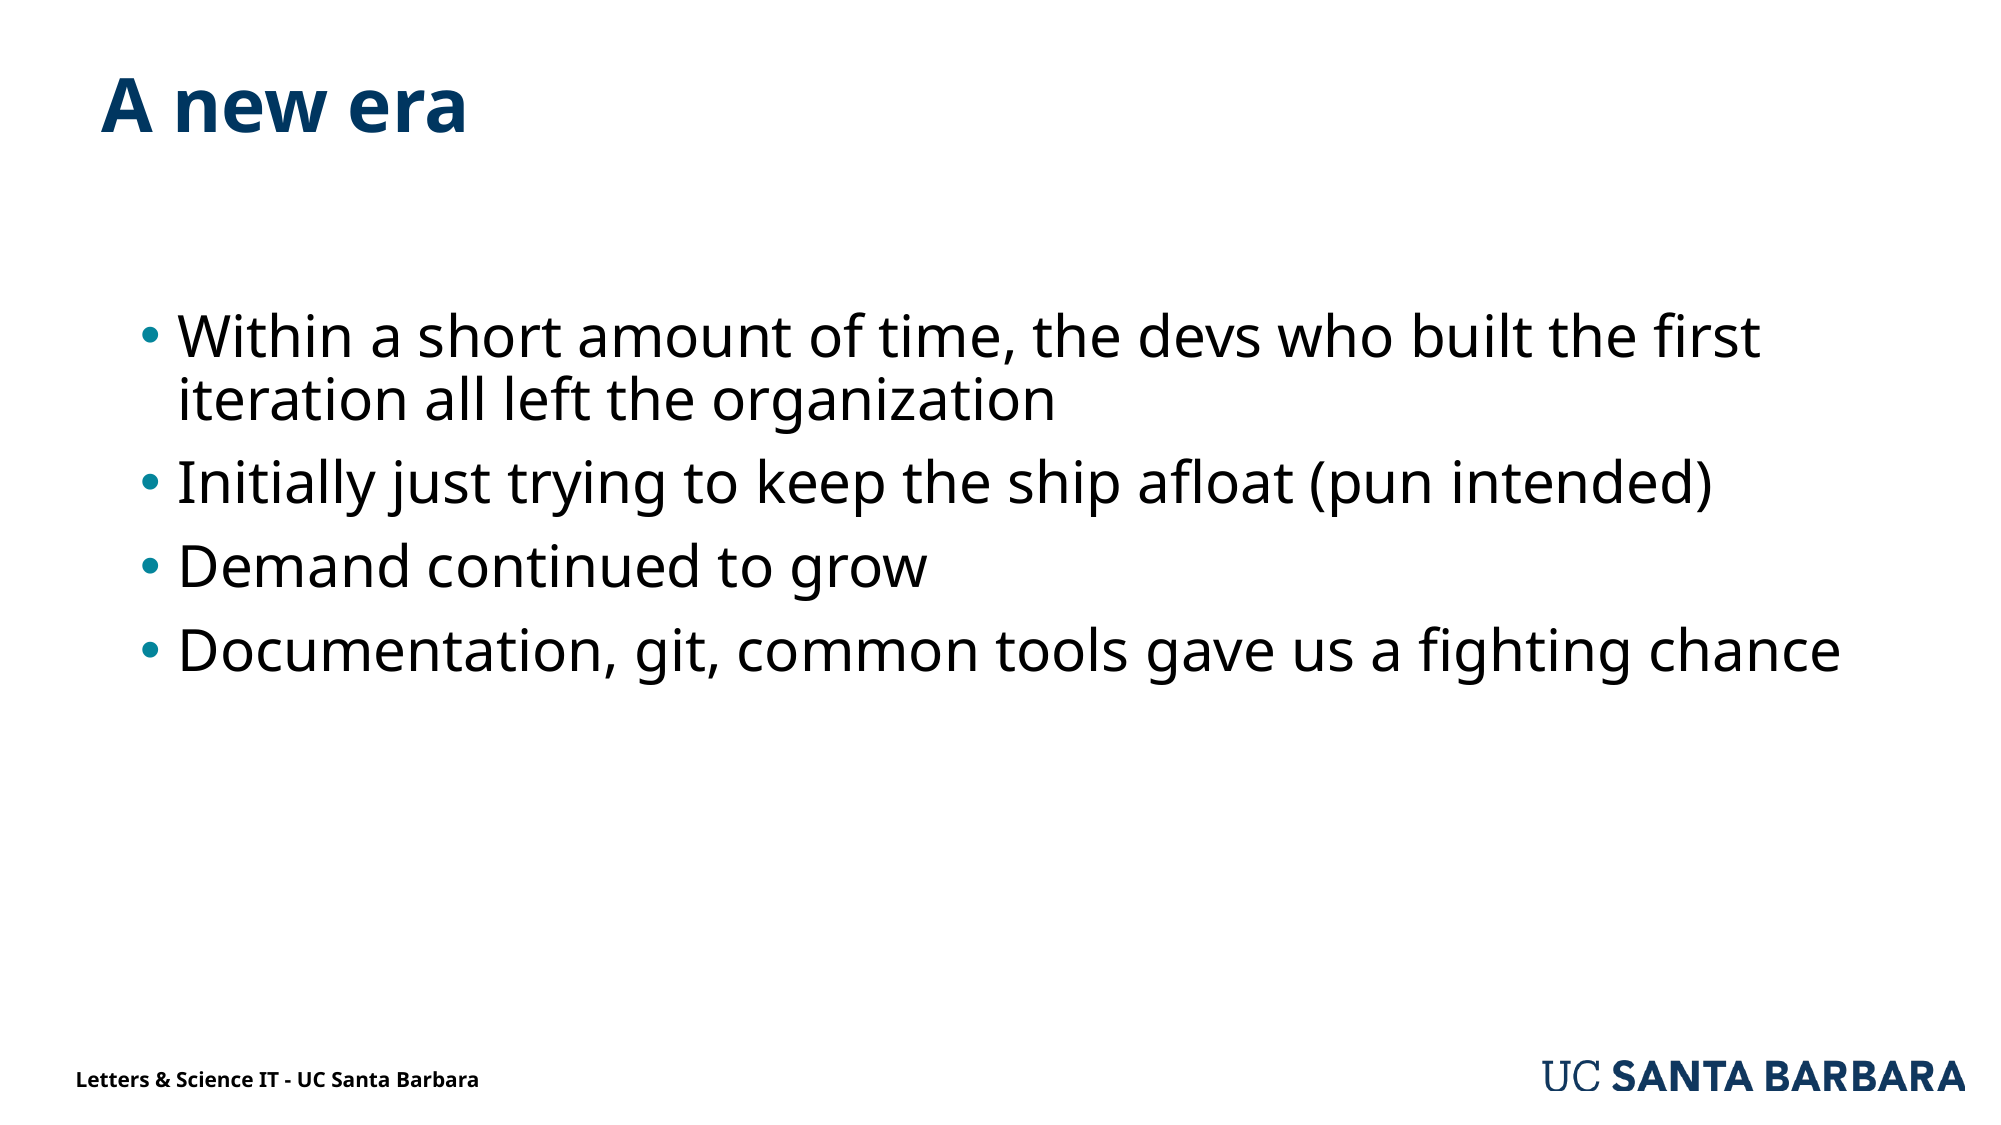

# A new era
Within a short amount of time, the devs who built the first iteration all left the organization
Initially just trying to keep the ship afloat (pun intended)
Demand continued to grow
Documentation, git, common tools gave us a fighting chance